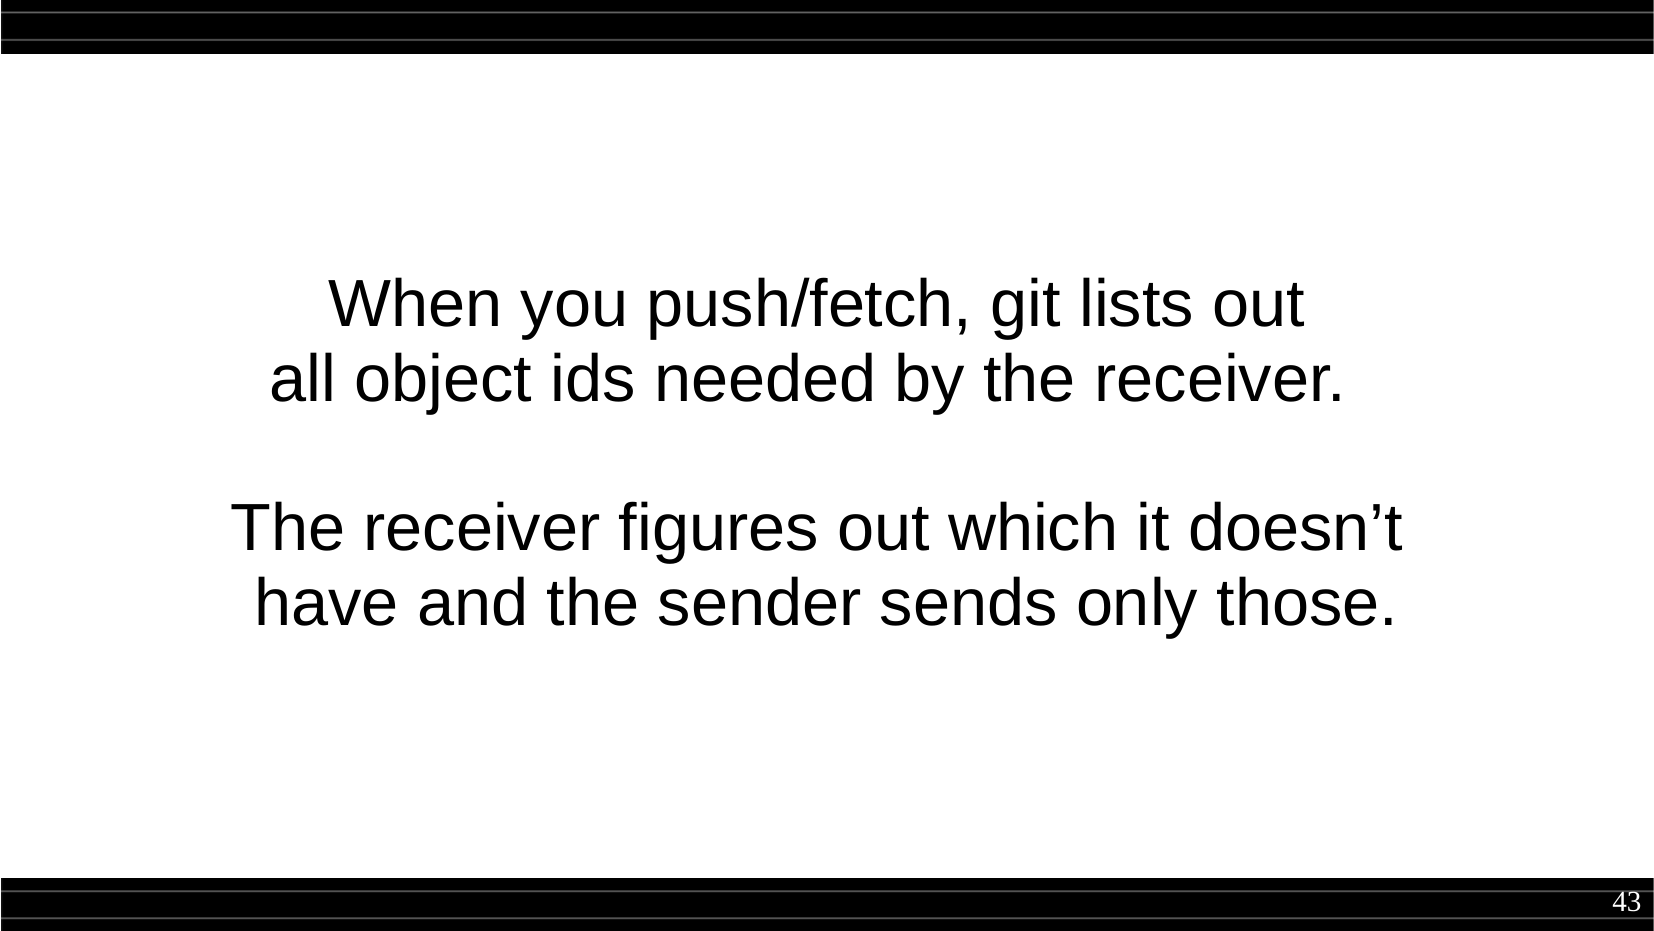

# When you push/fetch, git lists out
all object ids needed by the receiver.
The receiver figures out which it doesn’t
have and the sender sends only those.